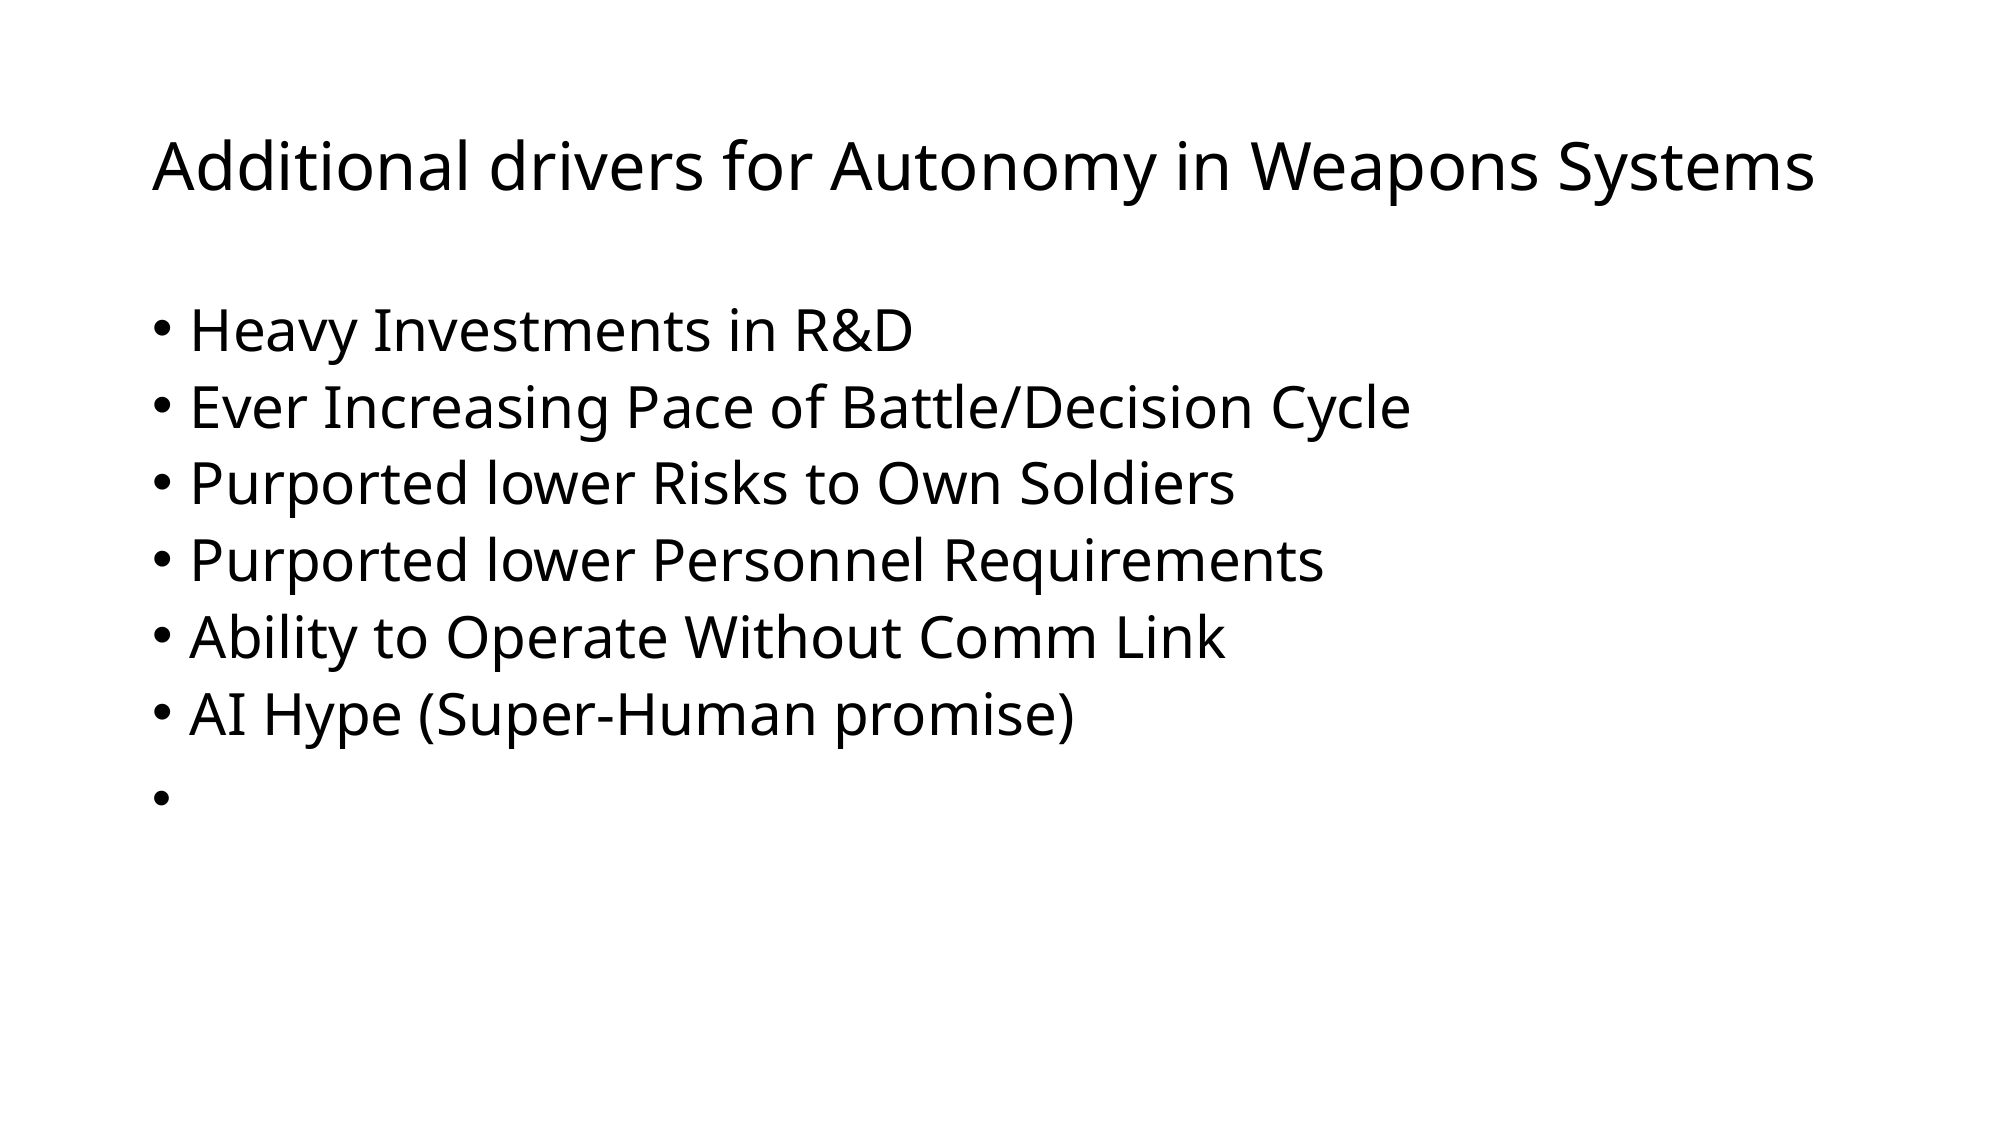

# Additional drivers for Autonomy in Weapons Systems
Heavy Investments in R&D
Ever Increasing Pace of Battle/Decision Cycle
Purported lower Risks to Own Soldiers
Purported lower Personnel Requirements
Ability to Operate Without Comm Link
AI Hype (Super-Human promise)